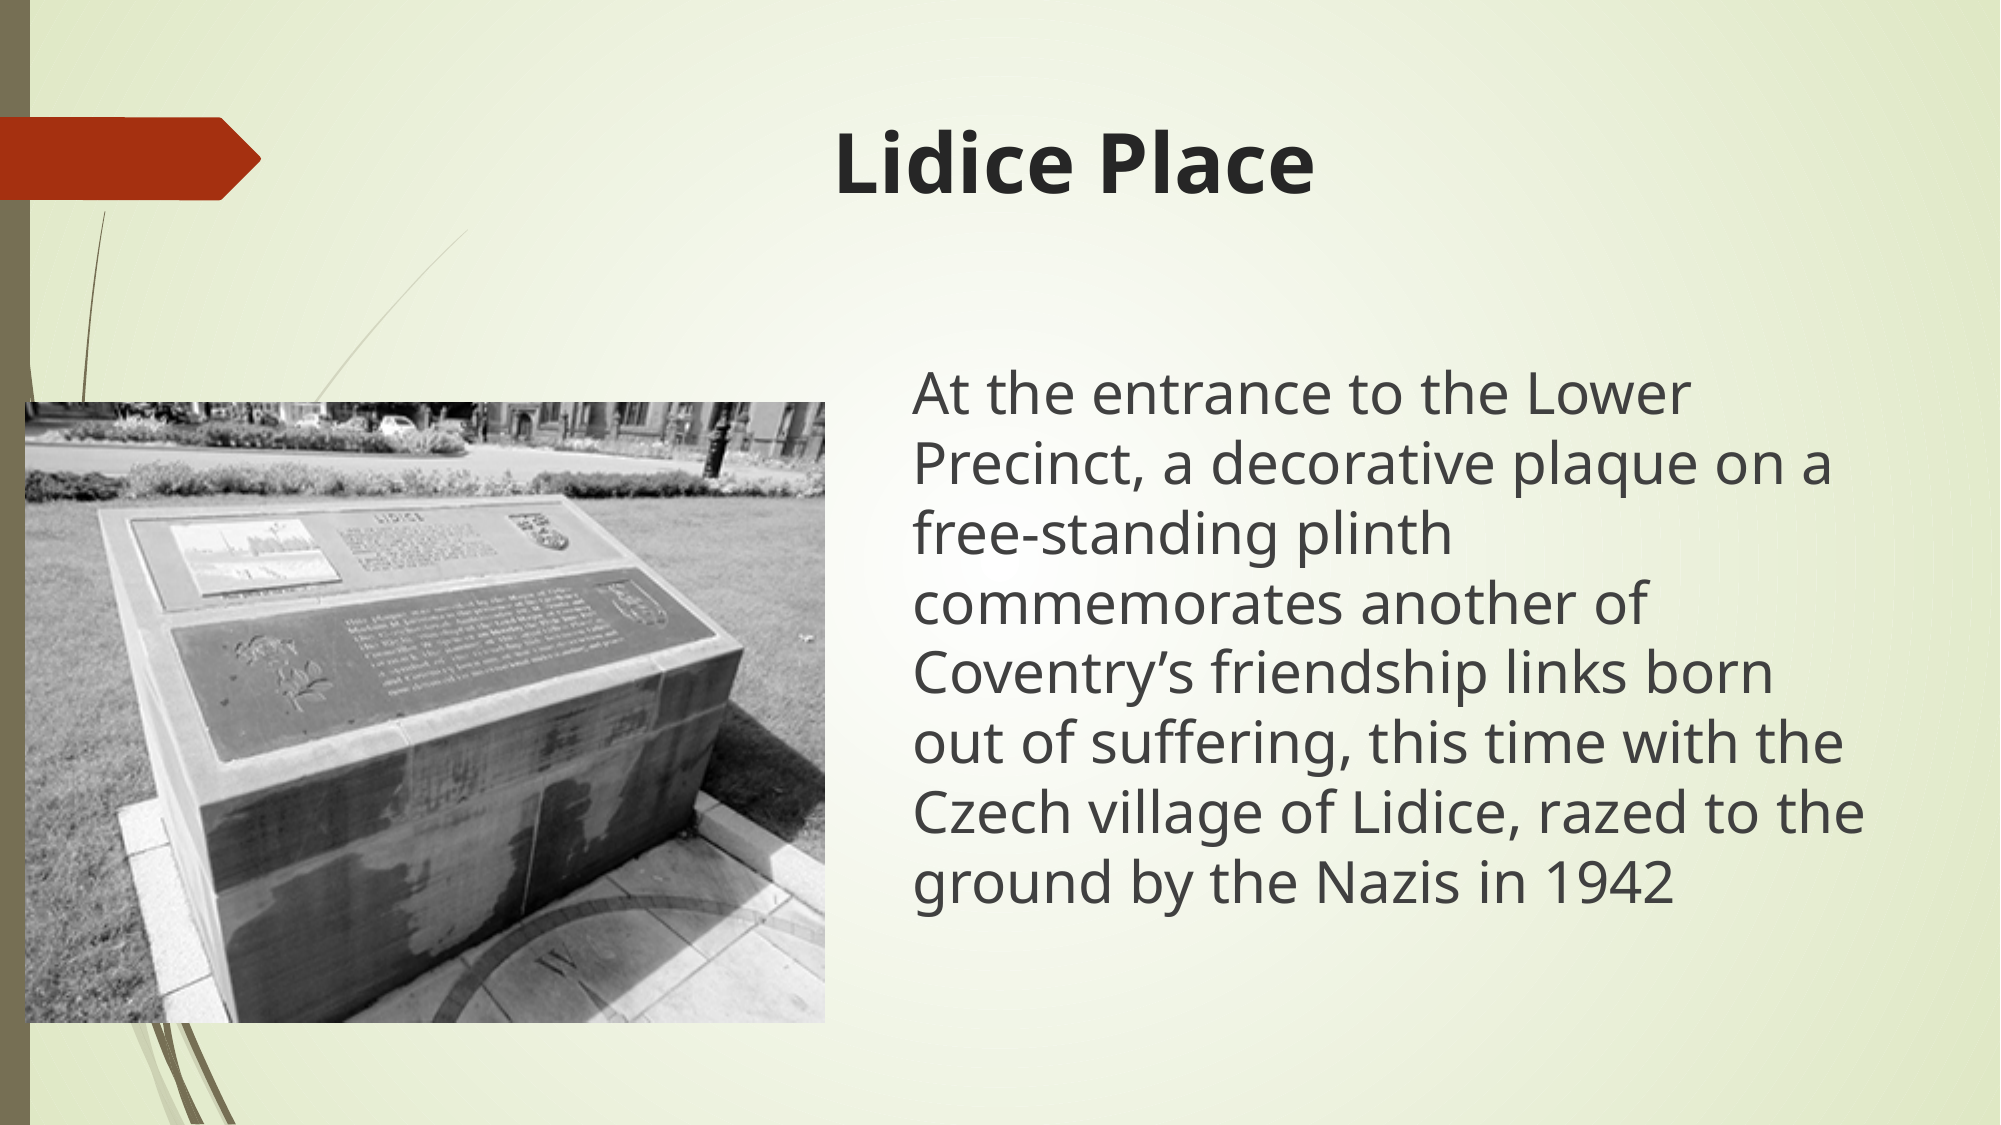

# Lidice Place
At the entrance to the Lower Precinct, a decorative plaque on a free-standing plinth commemorates another of Coventry’s friendship links born out of suffering, this time with the Czech village of Lidice, razed to the ground by the Nazis in 1942